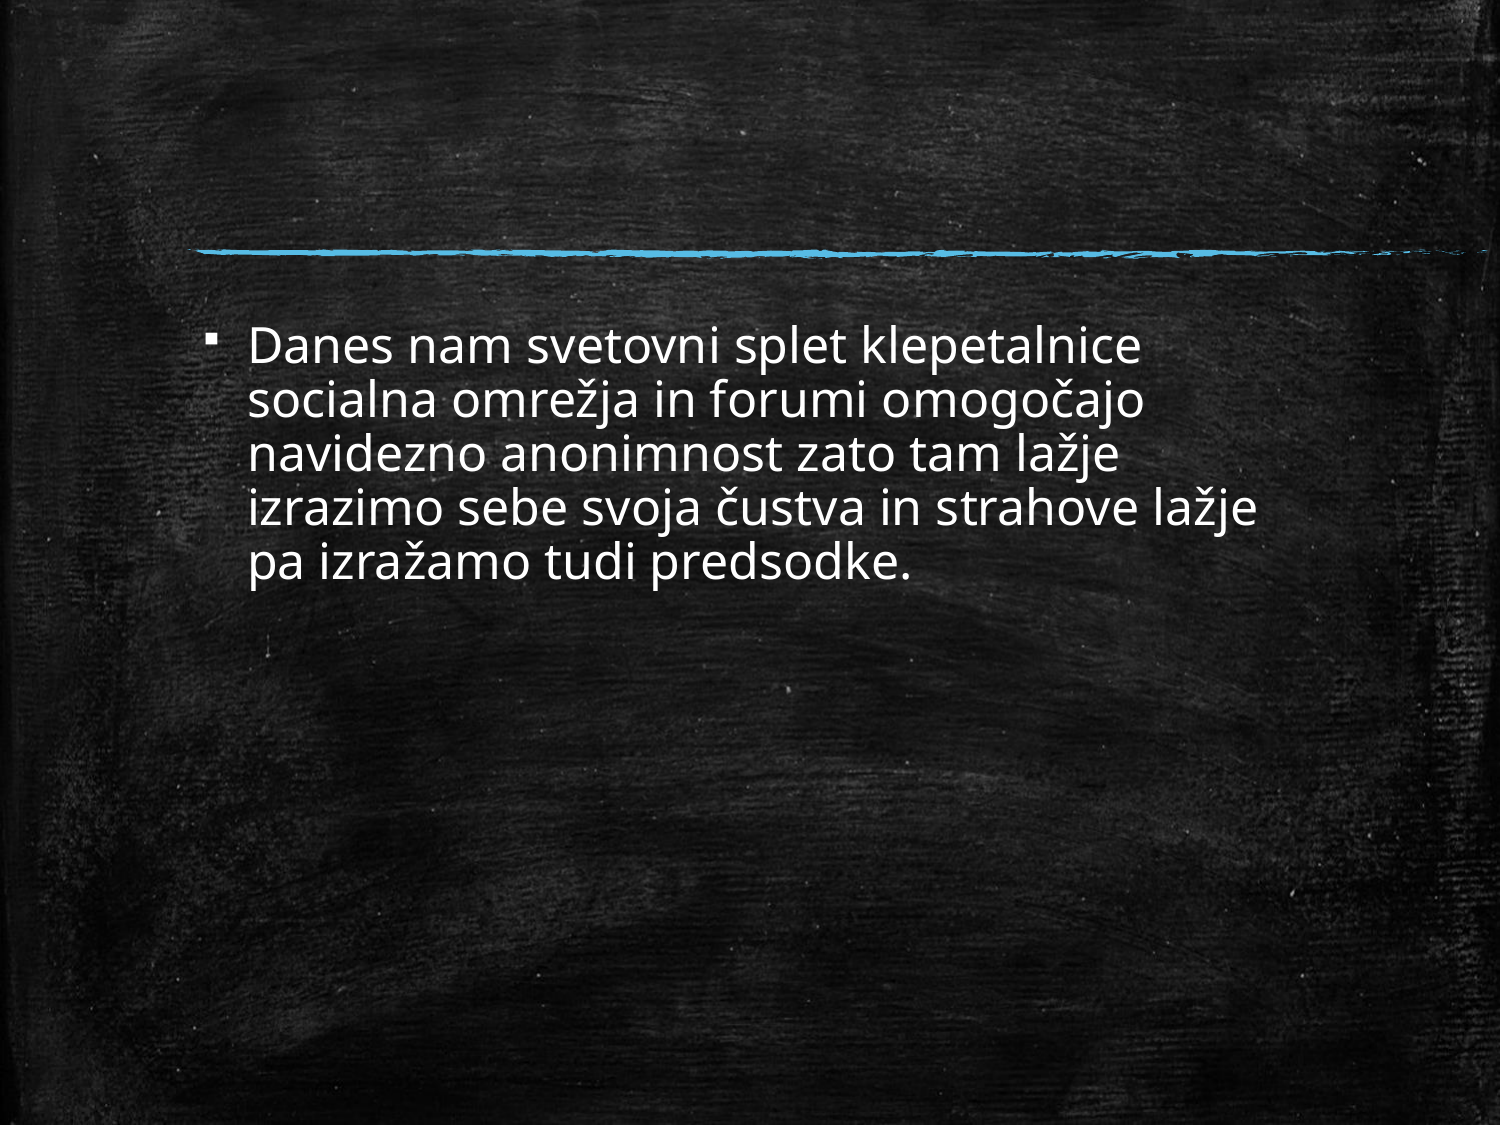

#
Danes nam svetovni splet klepetalnice socialna omrežja in forumi omogočajo navidezno anonimnost zato tam lažje izrazimo sebe svoja čustva in strahove lažje pa izražamo tudi predsodke.